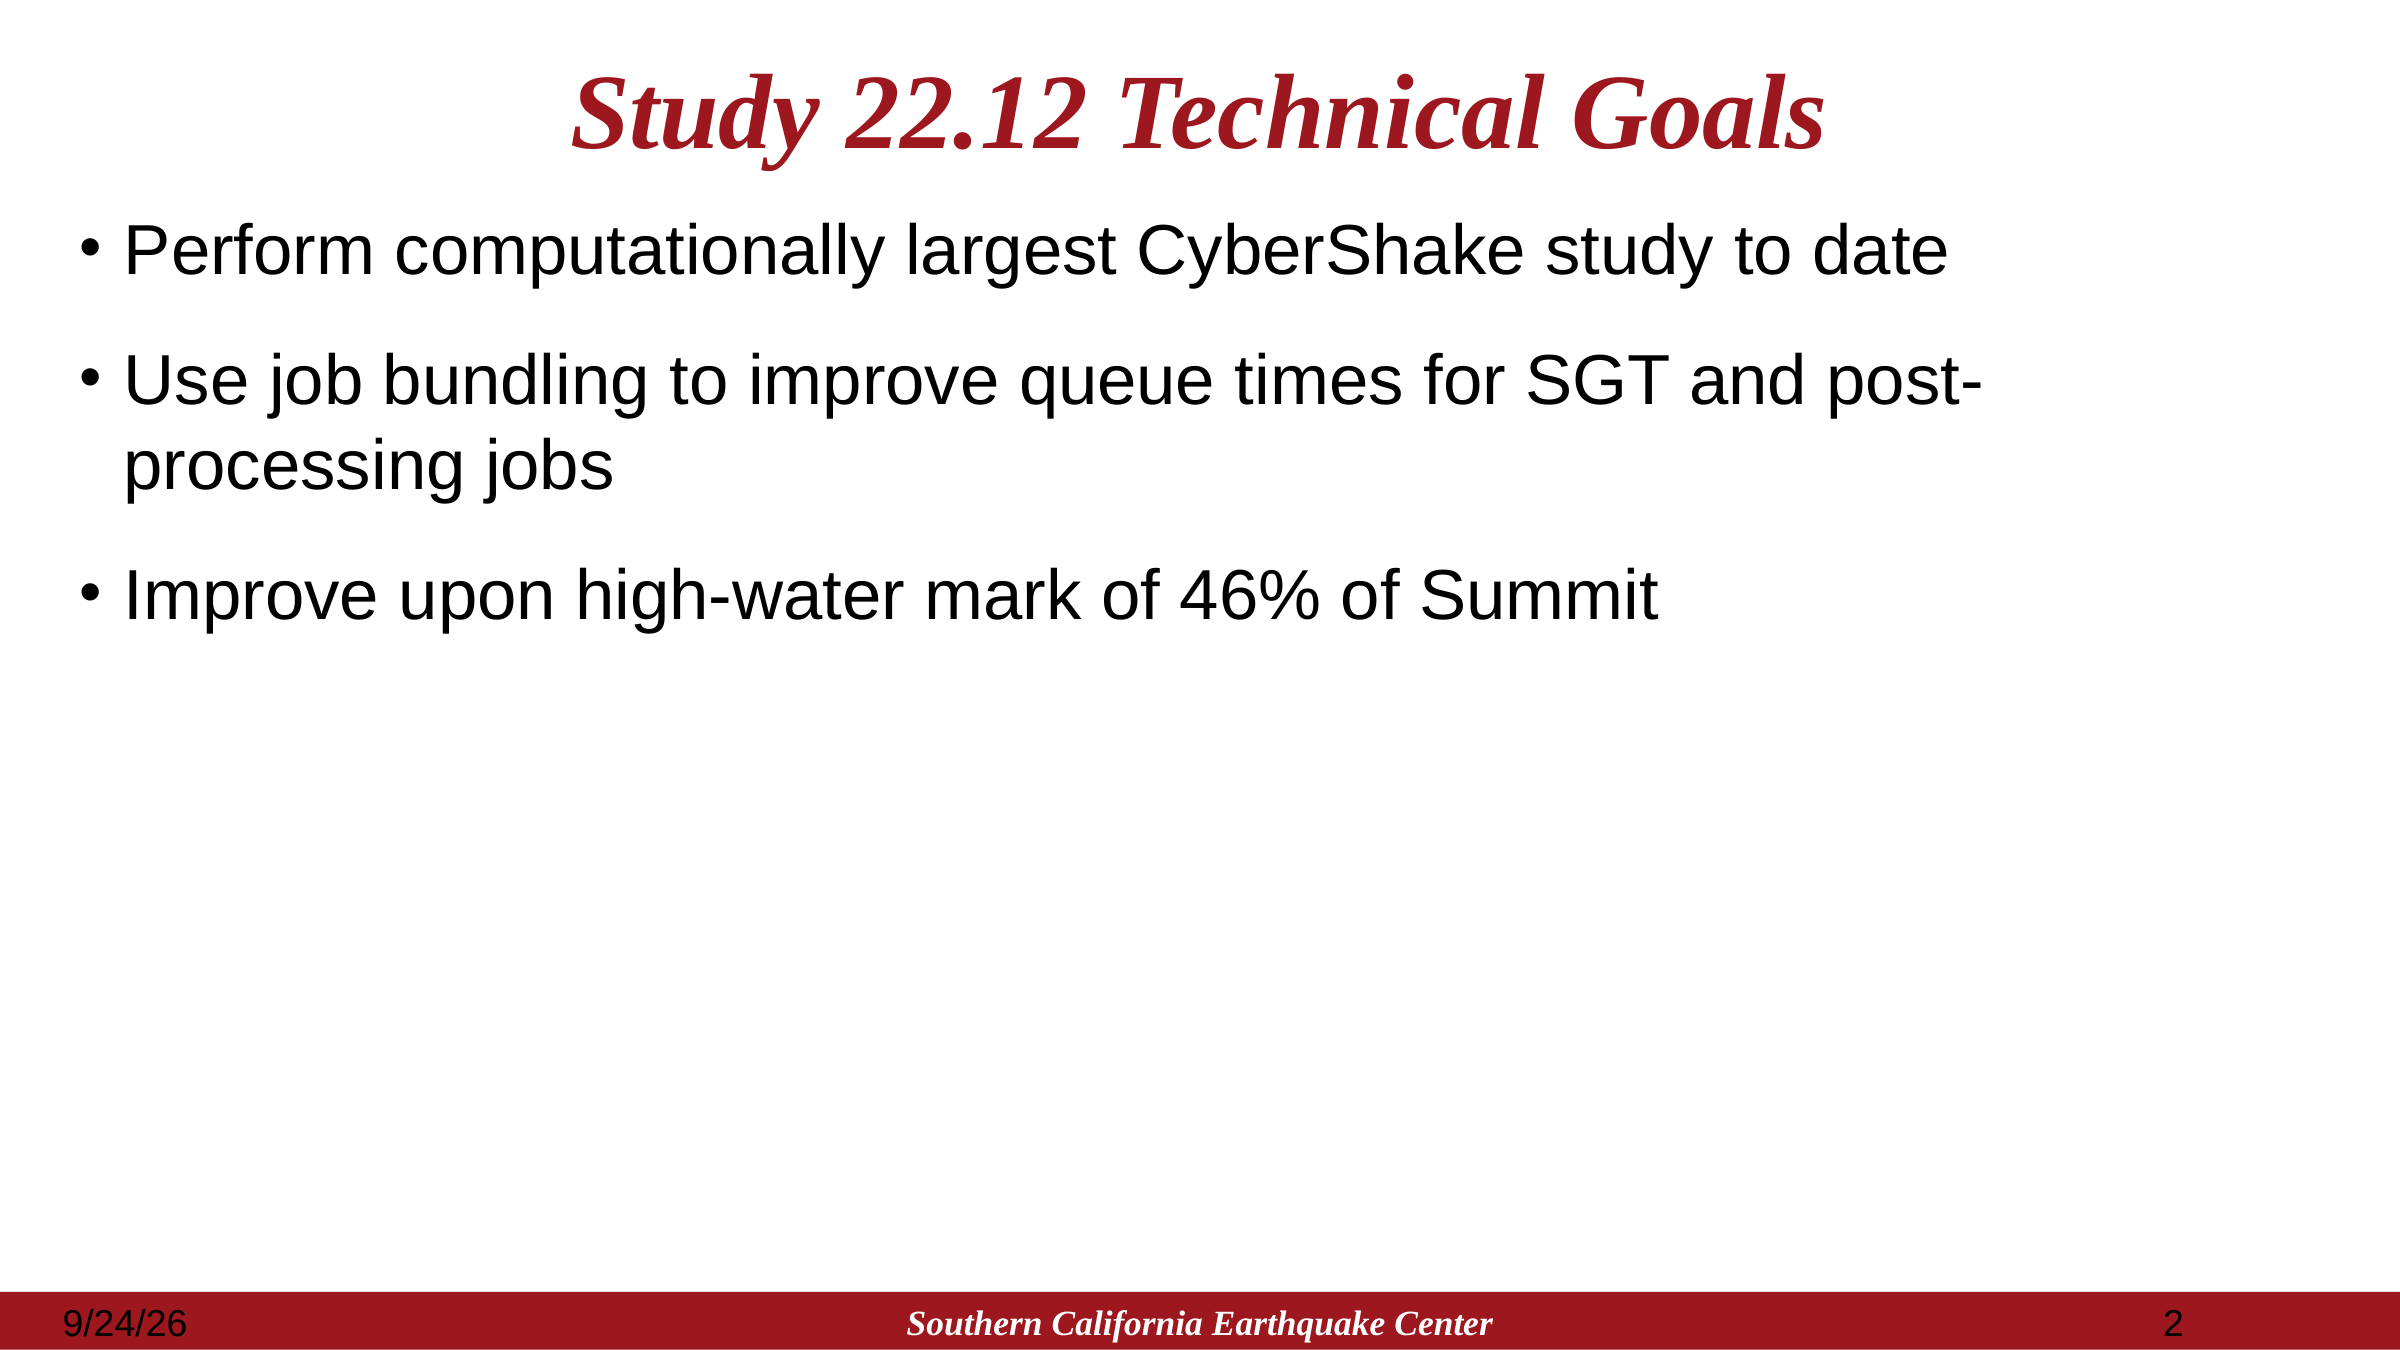

Study 22.12 Technical Goals
Perform computationally largest CyberShake study to date
Use job bundling to improve queue times for SGT and post-processing jobs
Improve upon high-water mark of 46% of Summit
Southern California Earthquake Center